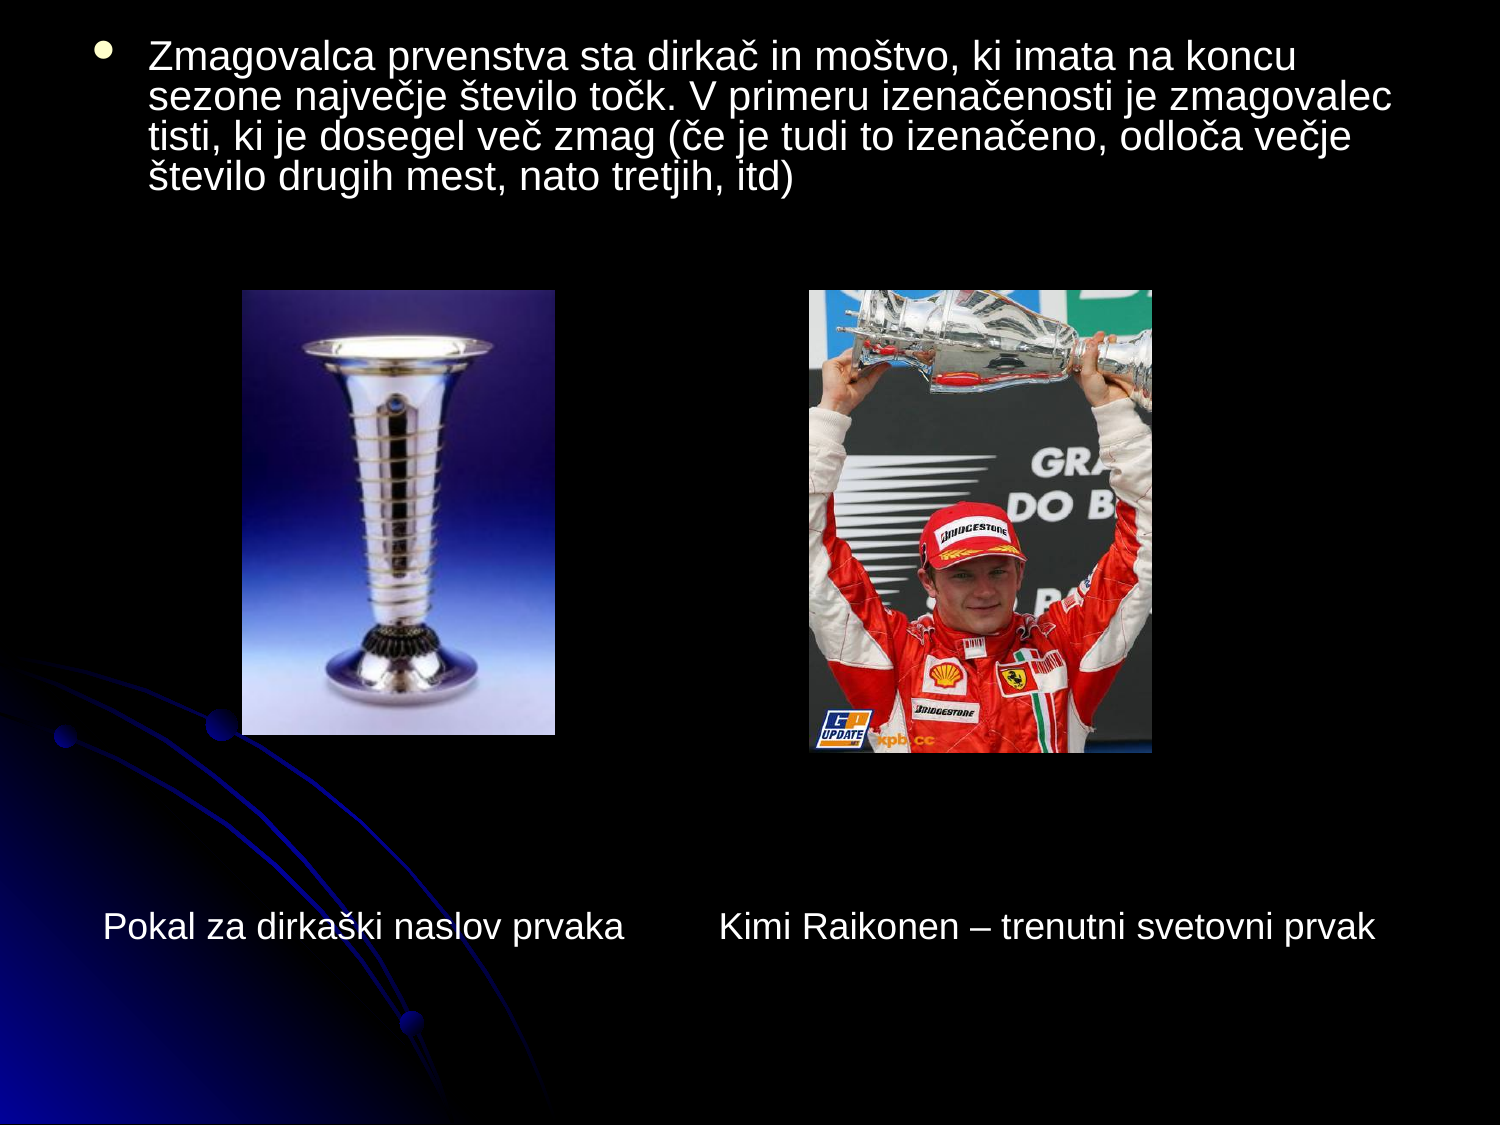

# Zmagovalca prvenstva sta dirkač in moštvo, ki imata na koncu sezone največje število točk. V primeru izenačenosti je zmagovalec tisti, ki je dosegel več zmag (če je tudi to izenačeno, odloča večje število drugih mest, nato tretjih, itd)
 Pokal za dirkaški naslov prvaka Kimi Raikonen – trenutni svetovni prvak